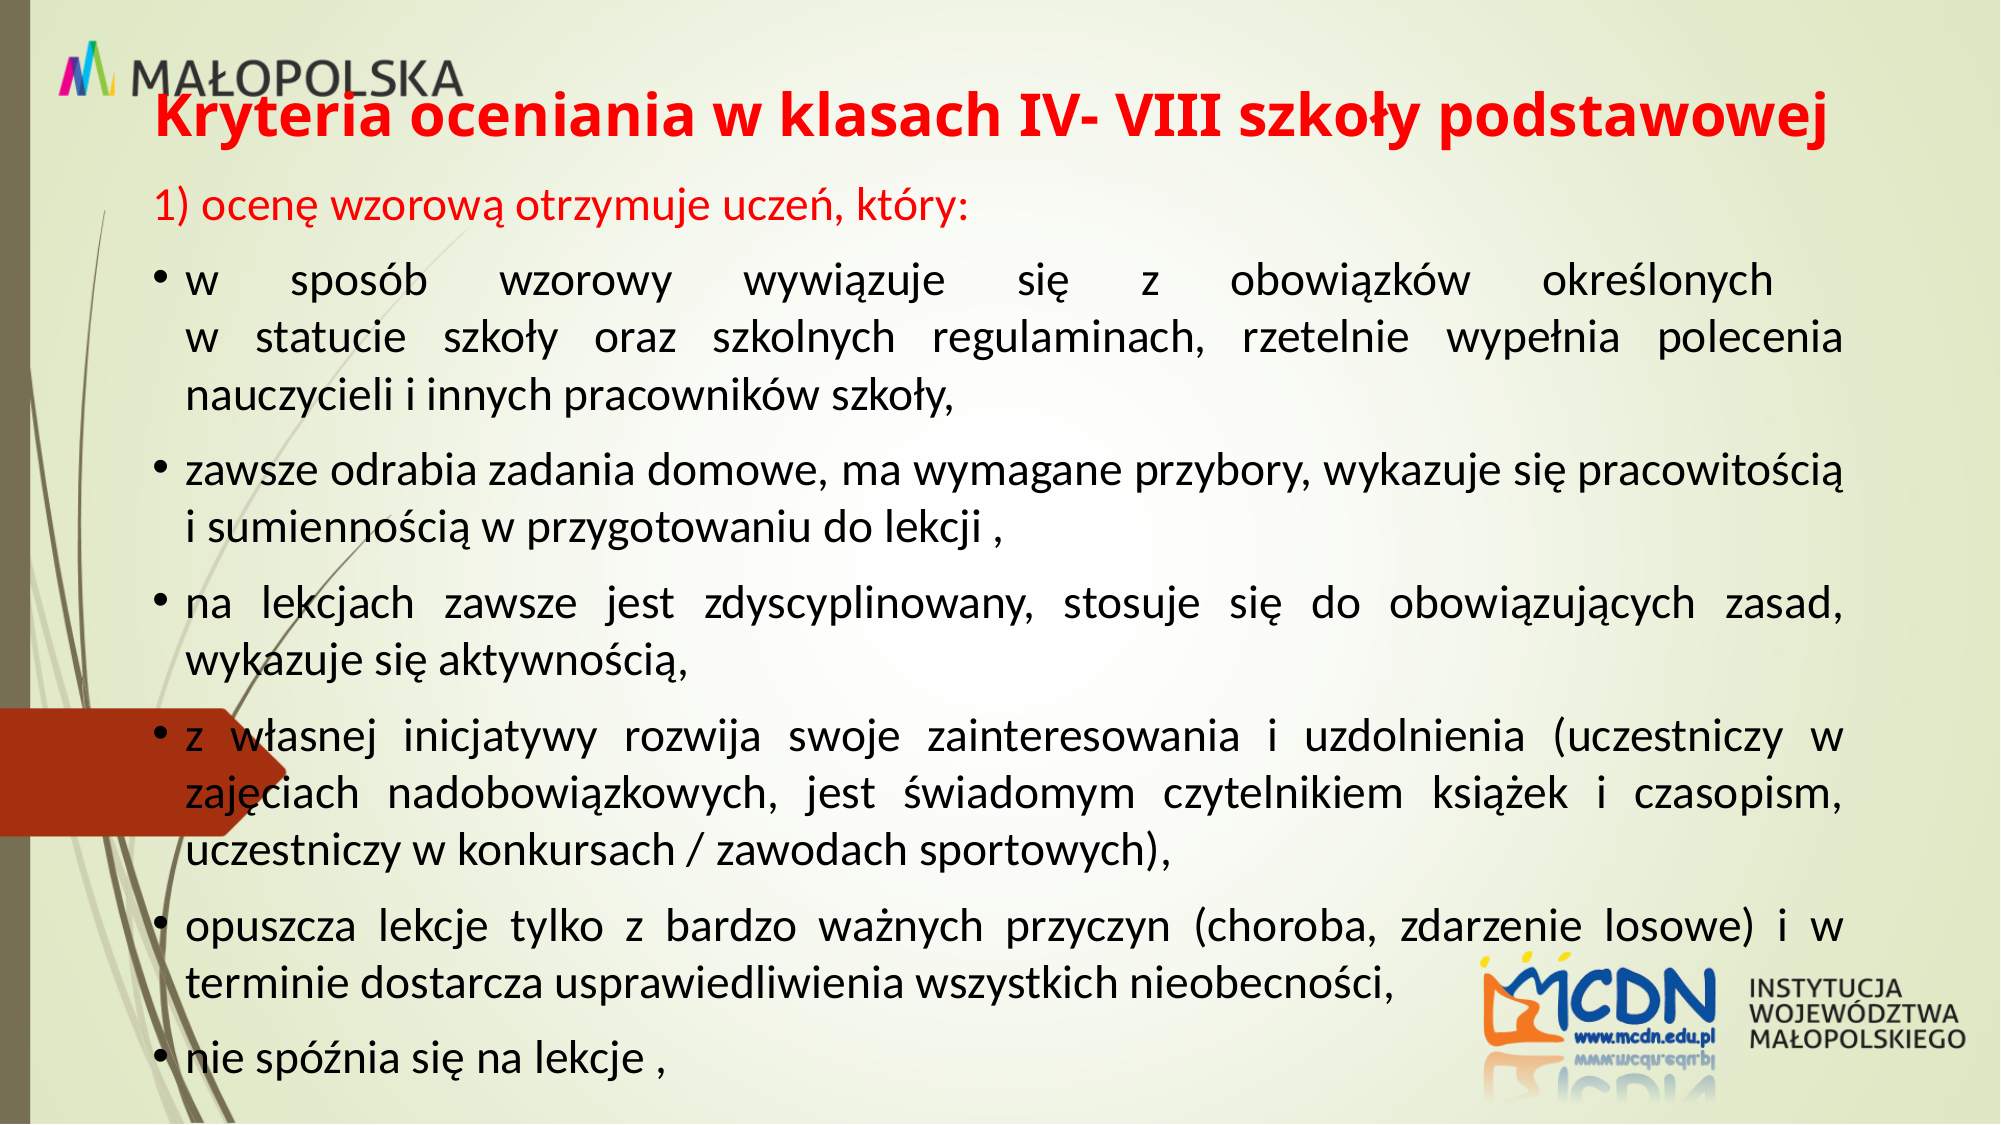

# Kryteria oceniania w klasach IV- VIII szkoły podstawowej
1) ocenę wzorową otrzymuje uczeń, który:
w sposób wzorowy wywiązuje się z obowiązków określonych
w statucie szkoły oraz szkolnych regulaminach, rzetelnie wypełnia polecenia nauczycieli i innych pracowników szkoły,
zawsze odrabia zadania domowe, ma wymagane przybory, wykazuje się pracowitością i sumiennością w przygotowaniu do lekcji ,
na lekcjach zawsze jest zdyscyplinowany, stosuje się do obowiązujących zasad, wykazuje się aktywnością,
z własnej inicjatywy rozwija swoje zainteresowania i uzdolnienia (uczestniczy w zajęciach nadobowiązkowych, jest świadomym czytelnikiem książek i czasopism, uczestniczy w konkursach / zawodach sportowych),
opuszcza lekcje tylko z bardzo ważnych przyczyn (choroba, zdarzenie losowe) i w terminie dostarcza usprawiedliwienia wszystkich nieobecności,
nie spóźnia się na lekcje ,